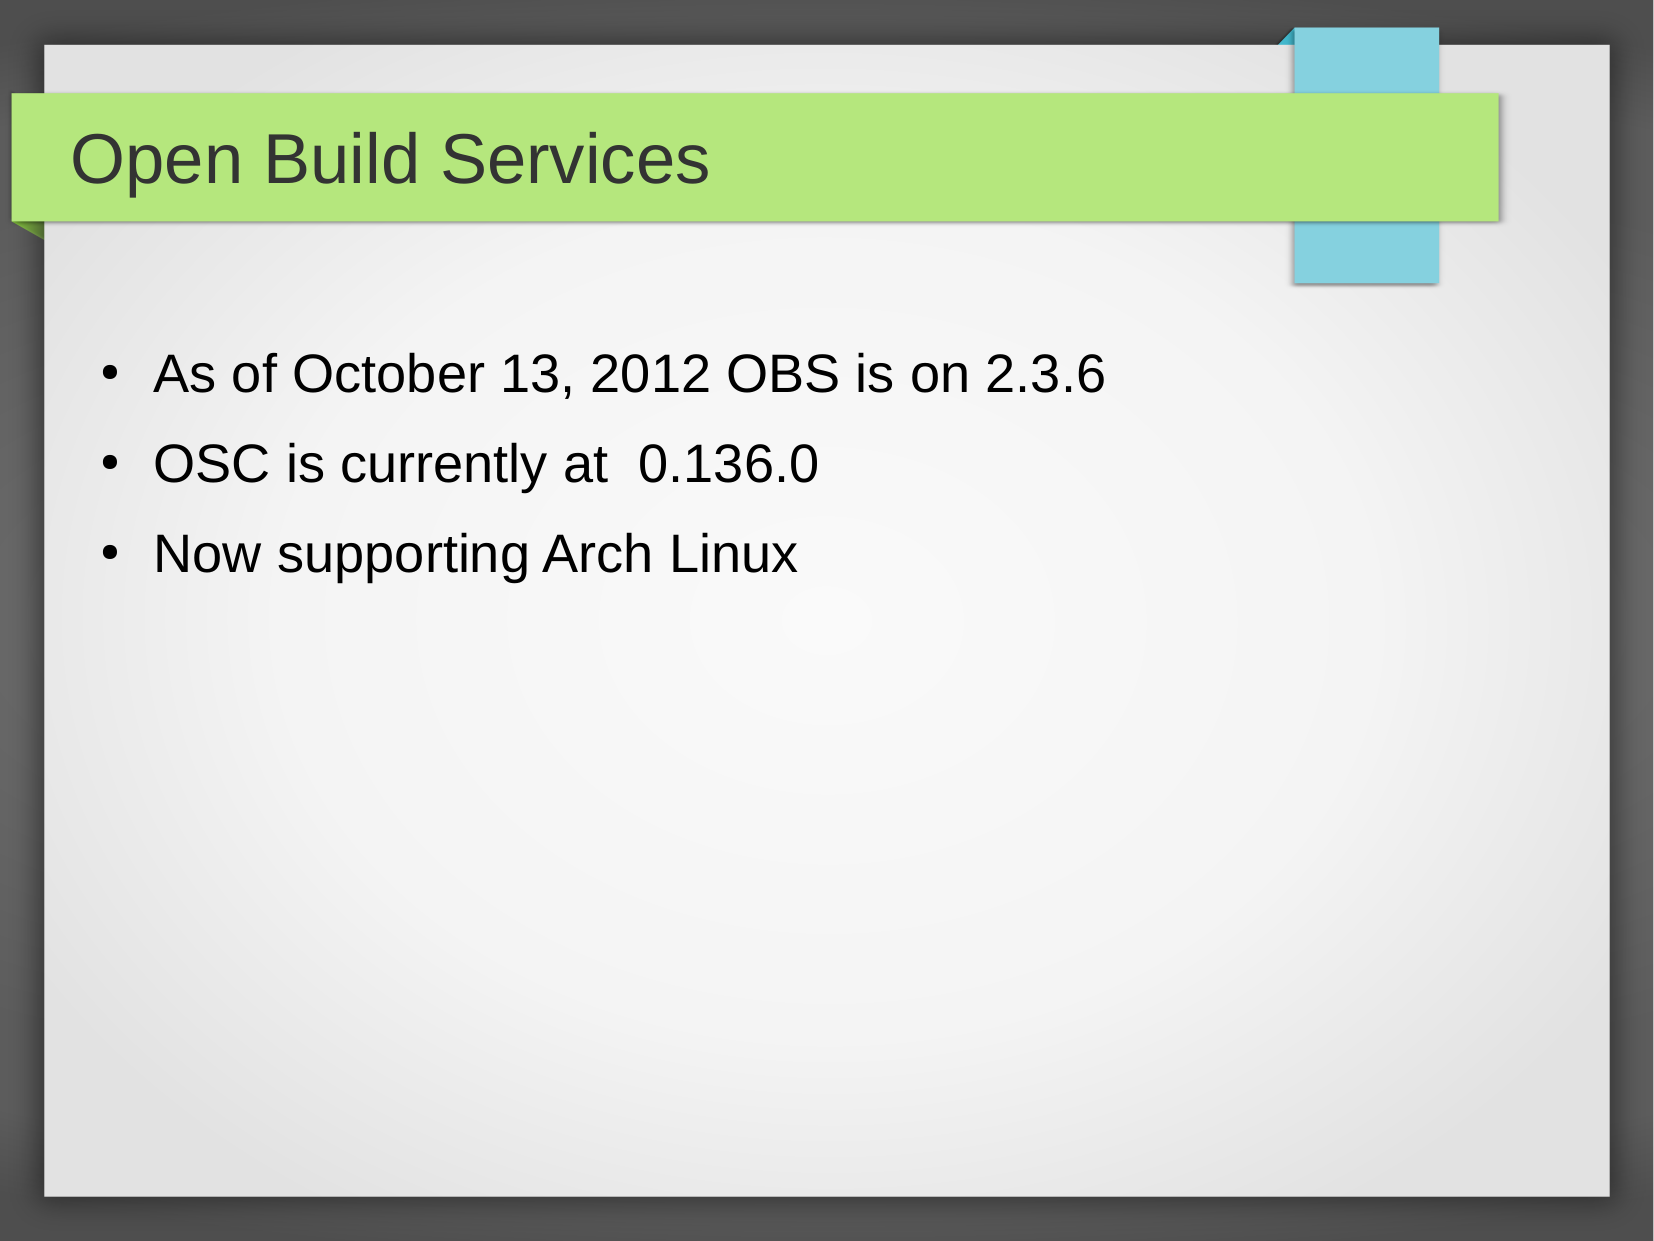

# Open Build Services
As of October 13, 2012 OBS is on 2.3.6
OSC is currently at 0.136.0
Now supporting Arch Linux